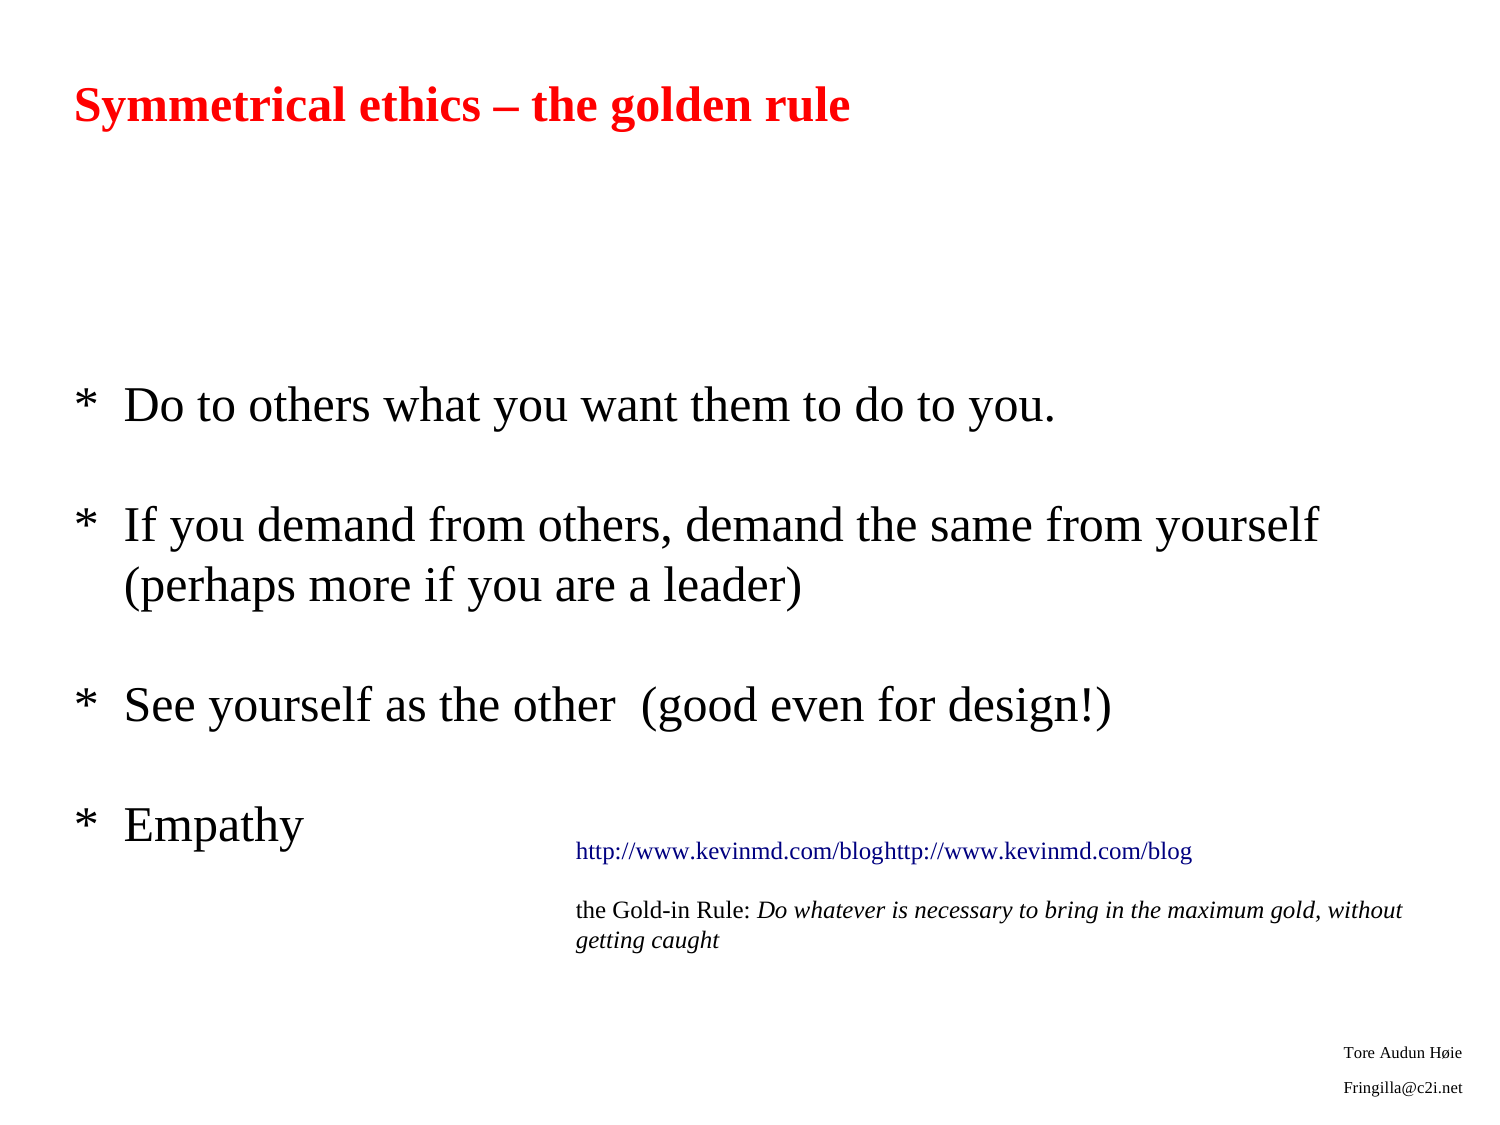

Symmetrical ethics – the golden rule
* Do to others what you want them to do to you.
* If you demand from others, demand the same from yourself
 (perhaps more if you are a leader)
* See yourself as the other (good even for design!)
* Empathy
http://www.kevinmd.com/bloghttp://www.kevinmd.com/blog
the Gold-in Rule: Do whatever is necessary to bring in the maximum gold, without getting caught
Tore Audun Høie
Fringilla@c2i.net